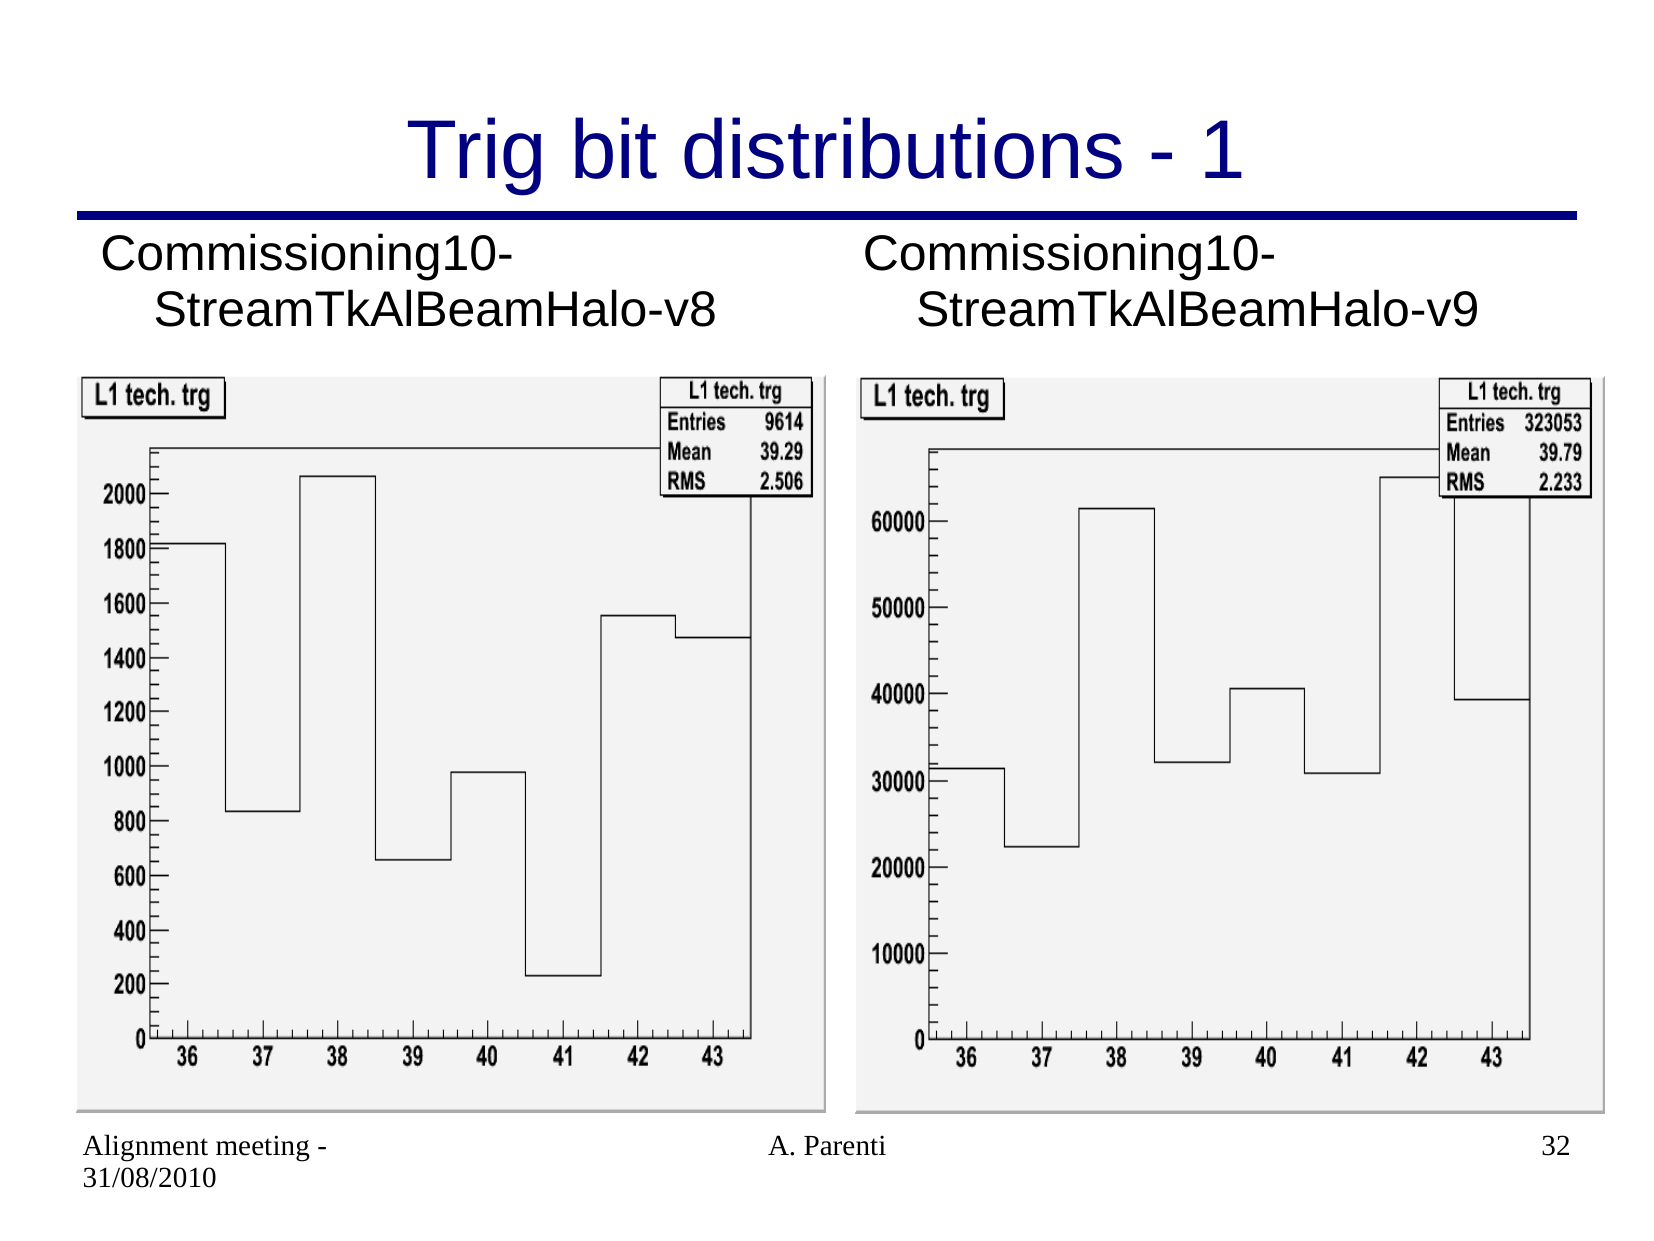

# Trig bit distributions - 1
Commissioning10-StreamTkAlBeamHalo-v8
Commissioning10-StreamTkAlBeamHalo-v9
32